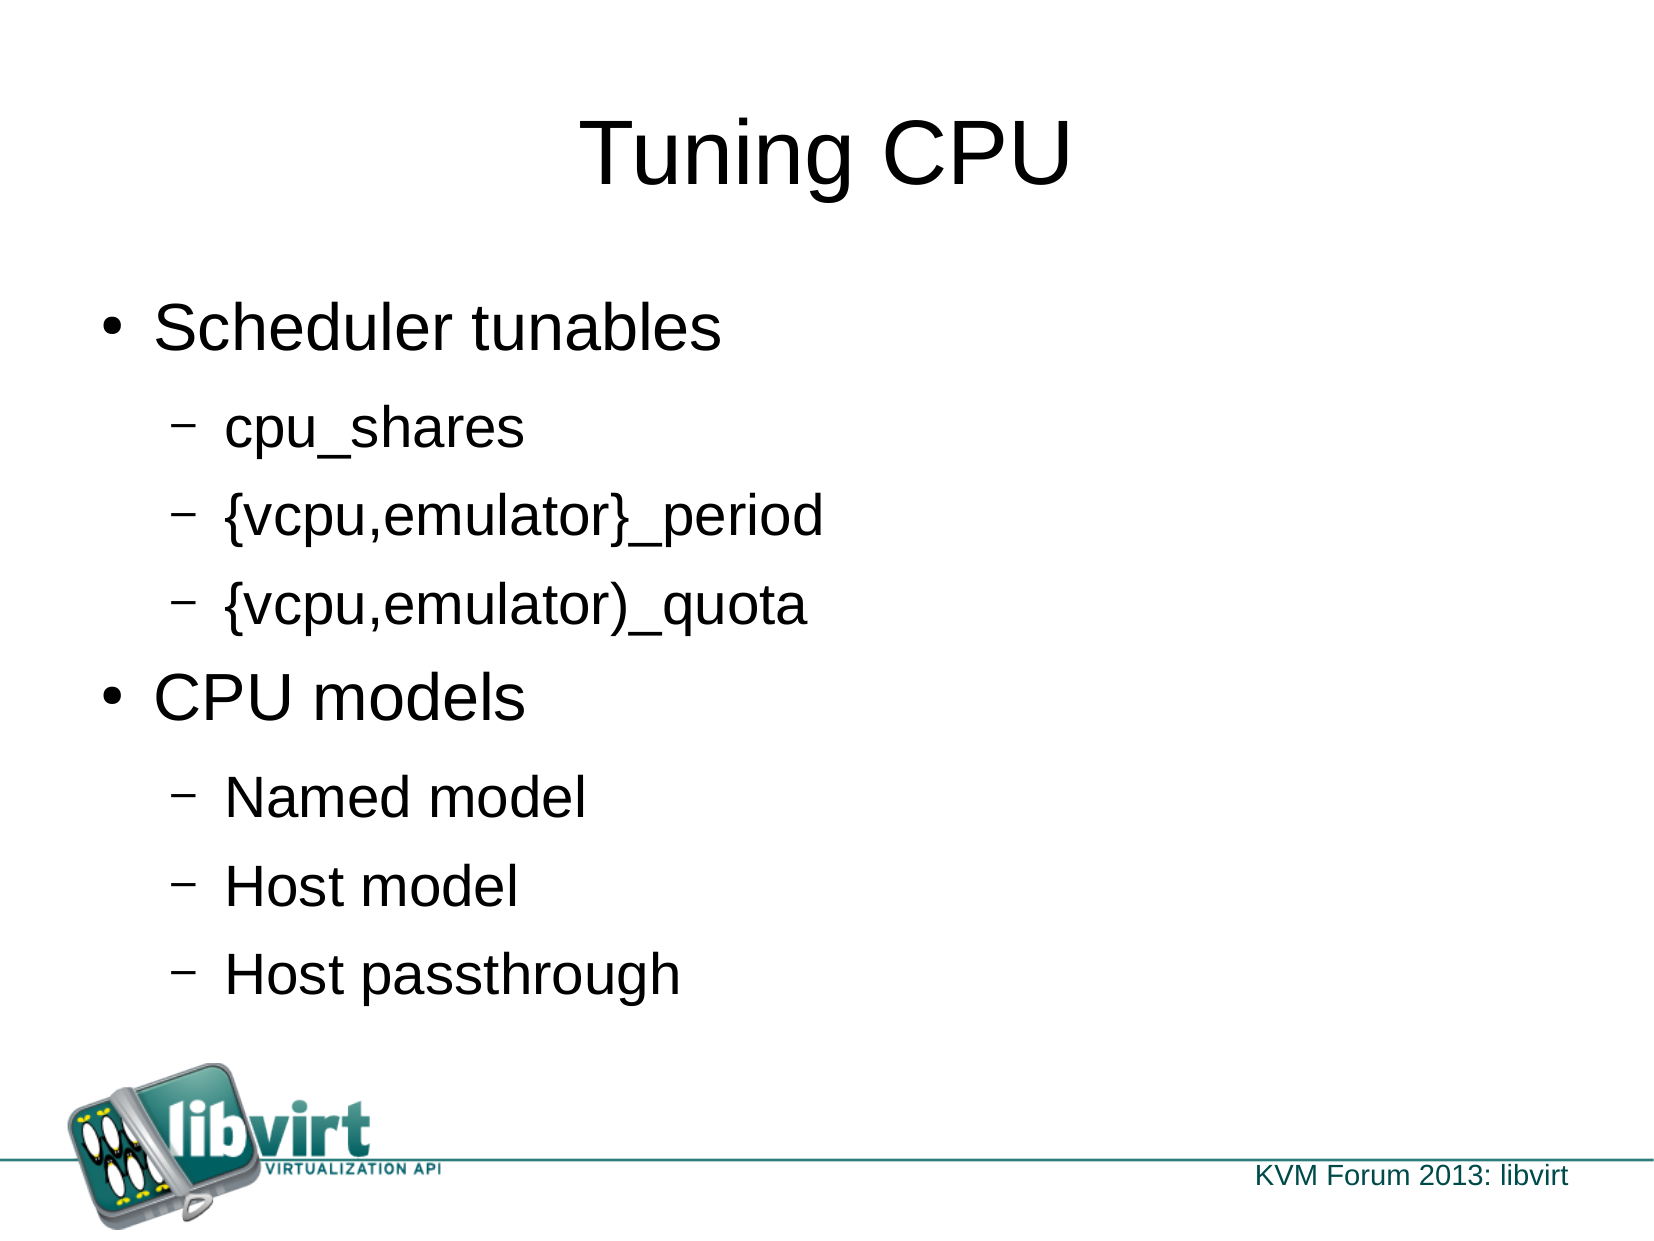

# Tuning CPU
Scheduler tunables
cpu_shares
{vcpu,emulator}_period
{vcpu,emulator)_quota
CPU models
Named model
Host model
Host passthrough